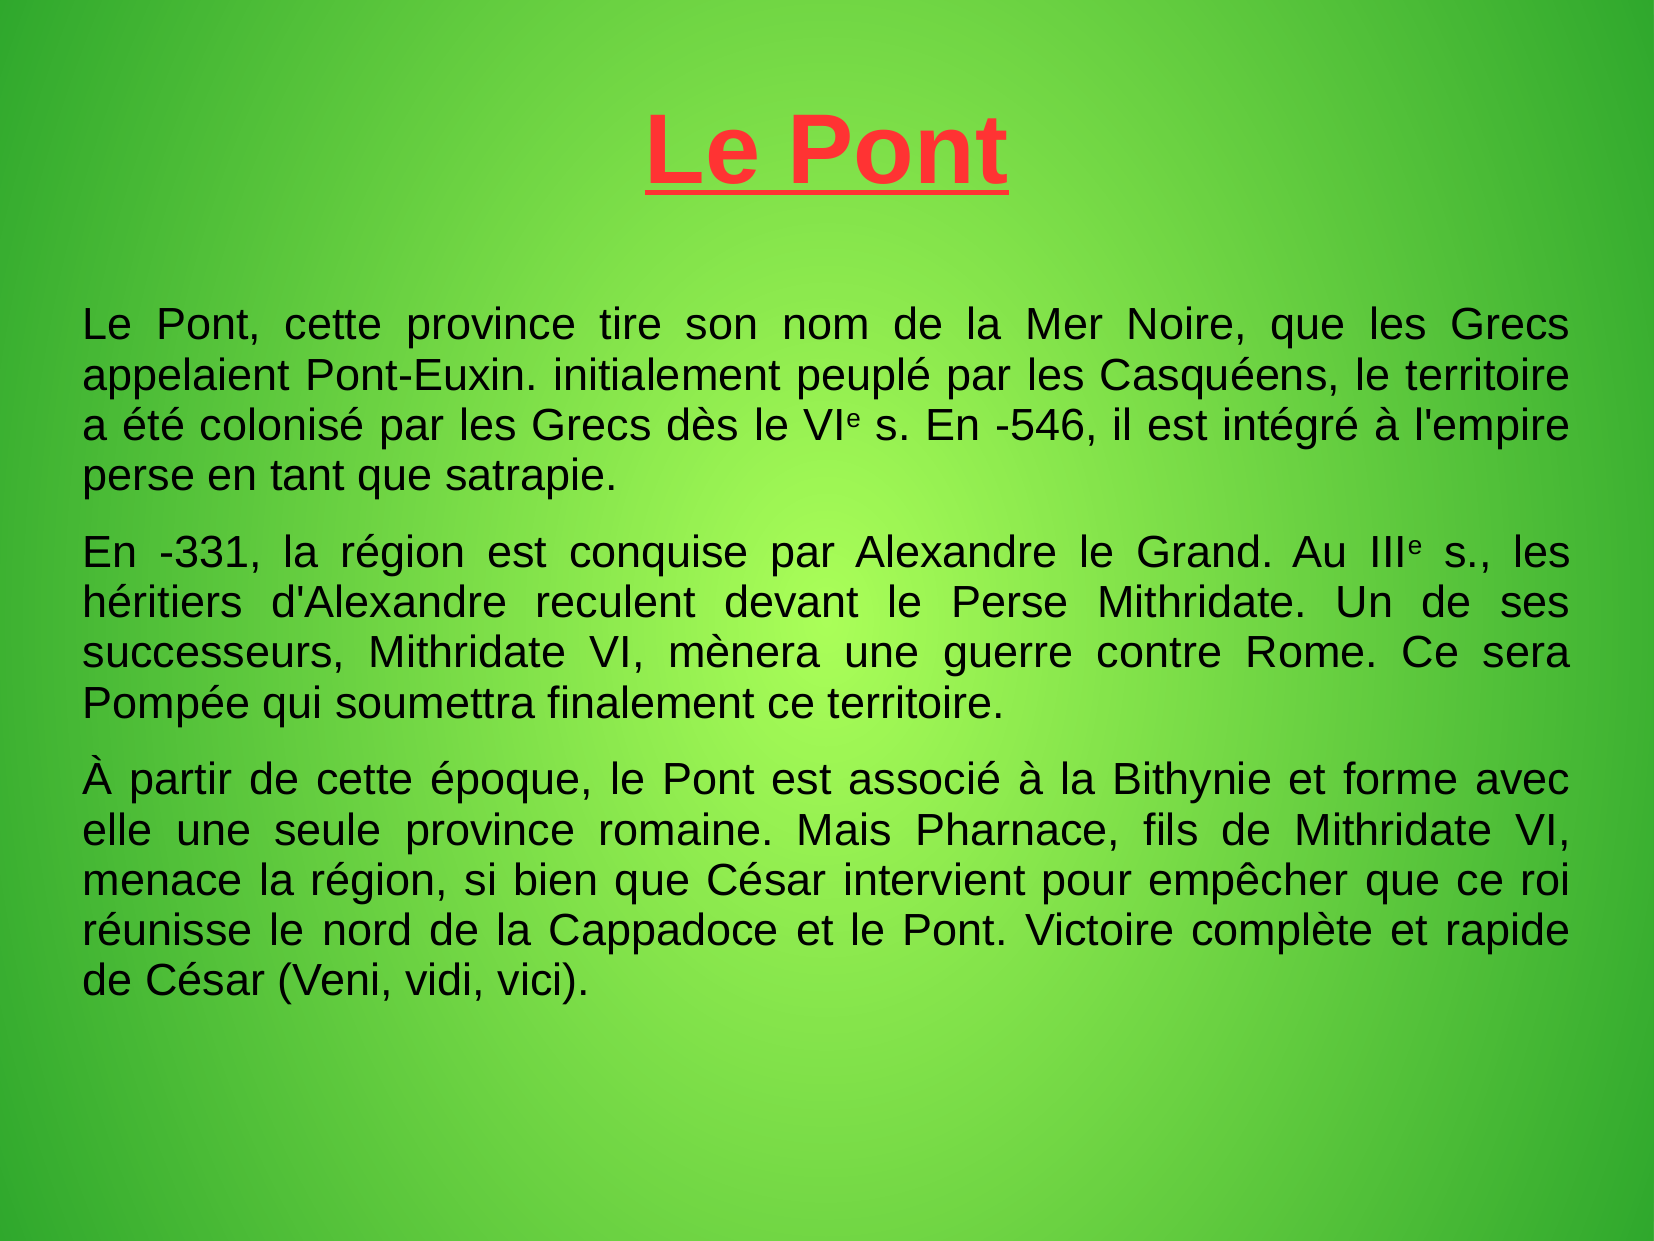

# Le Pont
Le Pont, cette province tire son nom de la Mer Noire, que les Grecs appelaient Pont-Euxin. initialement peuplé par les Casquéens, le territoire a été colonisé par les Grecs dès le VIe s. En -546, il est intégré à l'empire perse en tant que satrapie.
En -331, la région est conquise par Alexandre le Grand. Au IIIe s., les héritiers d'Alexandre reculent devant le Perse Mithridate. Un de ses successeurs, Mithridate VI, mènera une guerre contre Rome. Ce sera Pompée qui soumettra finalement ce territoire.
À partir de cette époque, le Pont est associé à la Bithynie et forme avec elle une seule province romaine. Mais Pharnace, fils de Mithridate VI, menace la région, si bien que César intervient pour empêcher que ce roi réunisse le nord de la Cappadoce et le Pont. Victoire complète et rapide de César (Veni, vidi, vici).